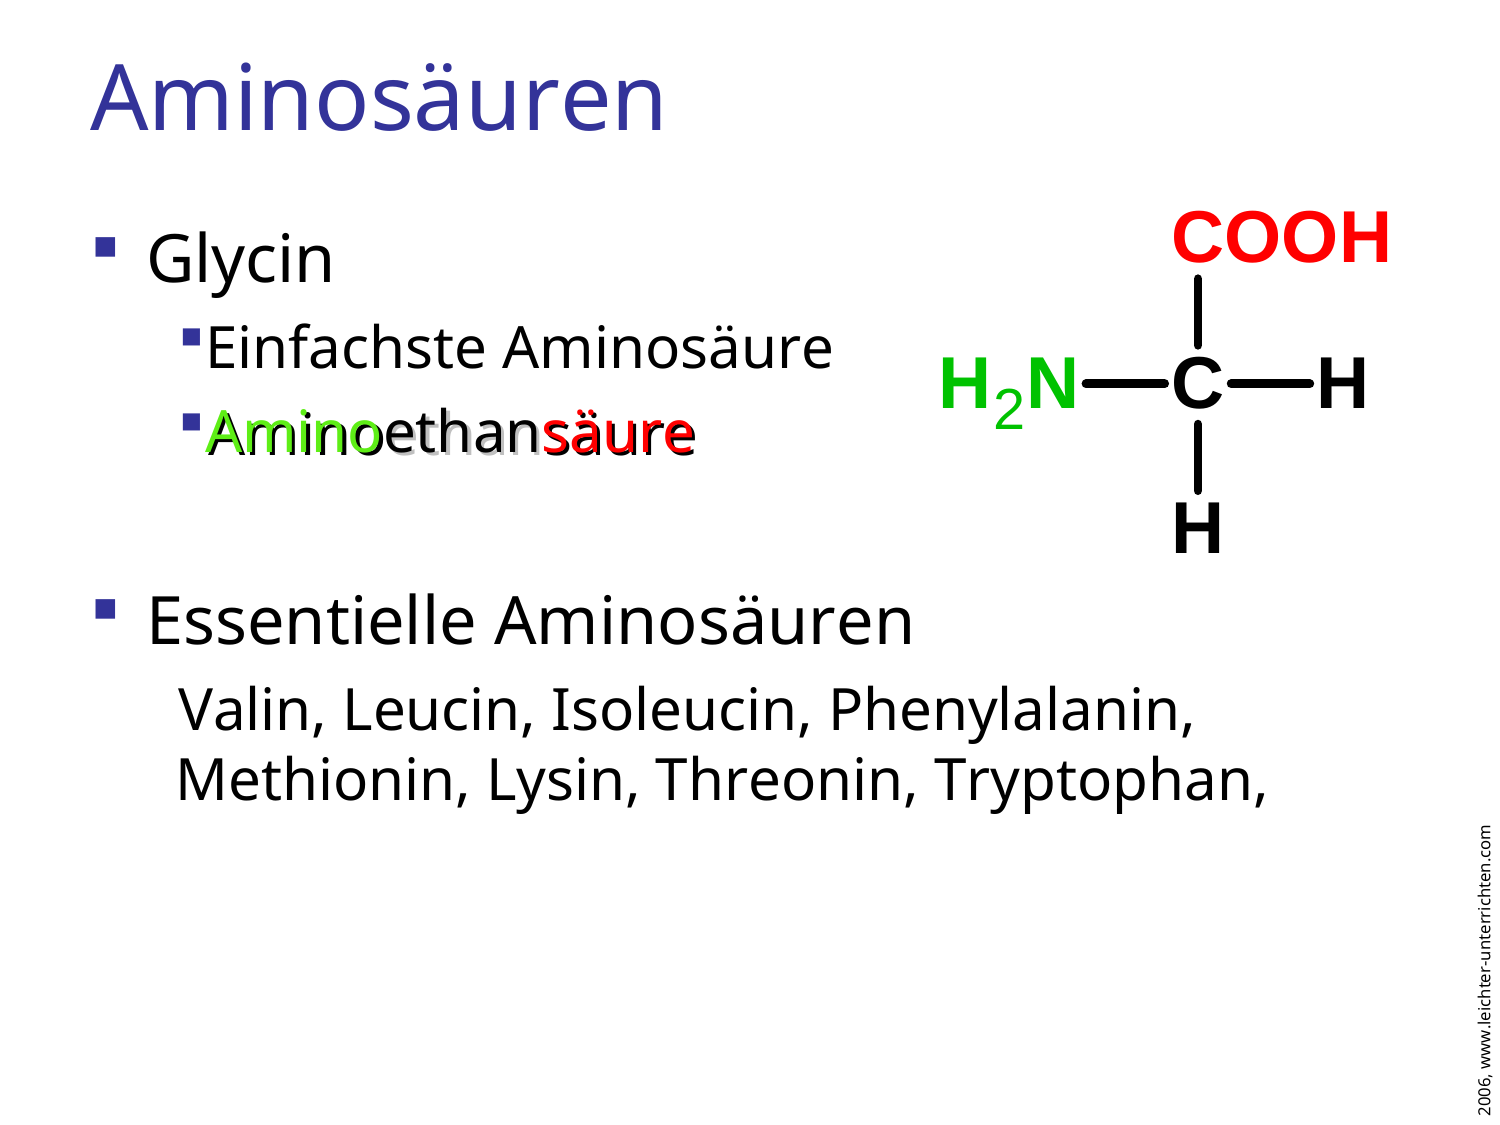

# Aminosäuren
Glycin
Einfachste Aminosäure
Aminoethansäure
Essentielle Aminosäuren
Valin, Leucin, Isoleucin, Phenylalanin, Methionin, Lysin, Threonin, Tryptophan,